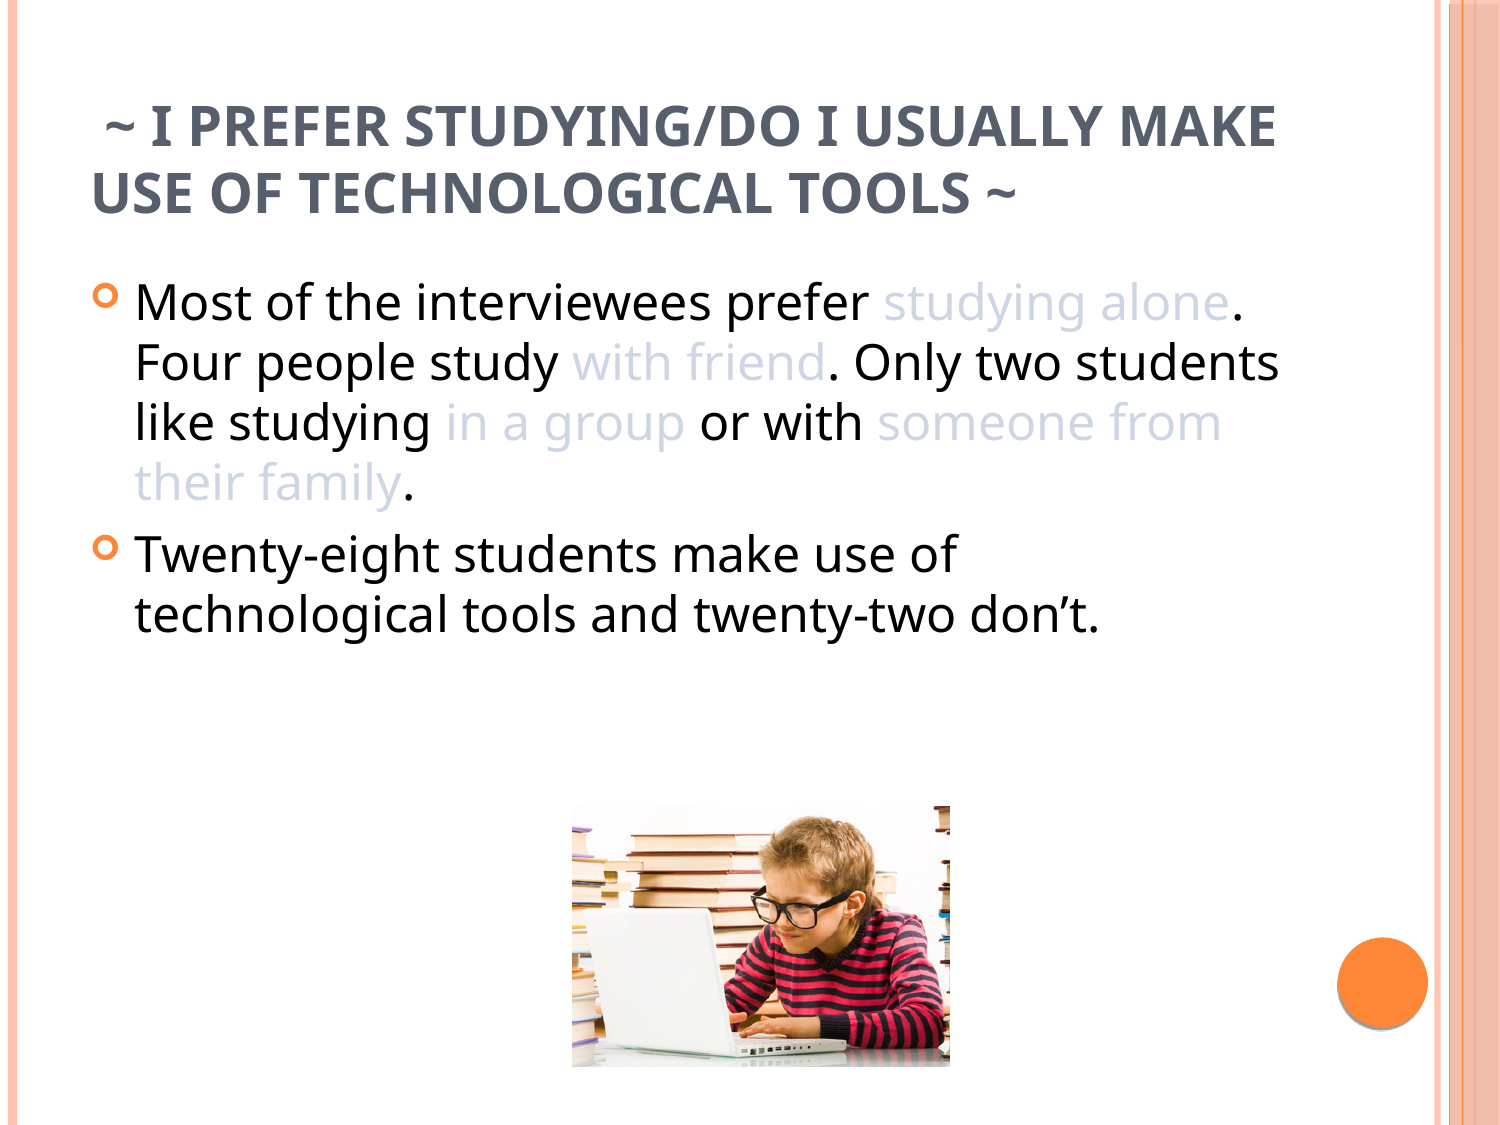

# ~ I prefer studying/do I usually make use of technological tools ~
Most of the interviewees prefer studying alone. Four people study with friend. Only two students like studying in a group or with someone from their family.
Twenty-eight students make use of technological tools and twenty-two don’t.